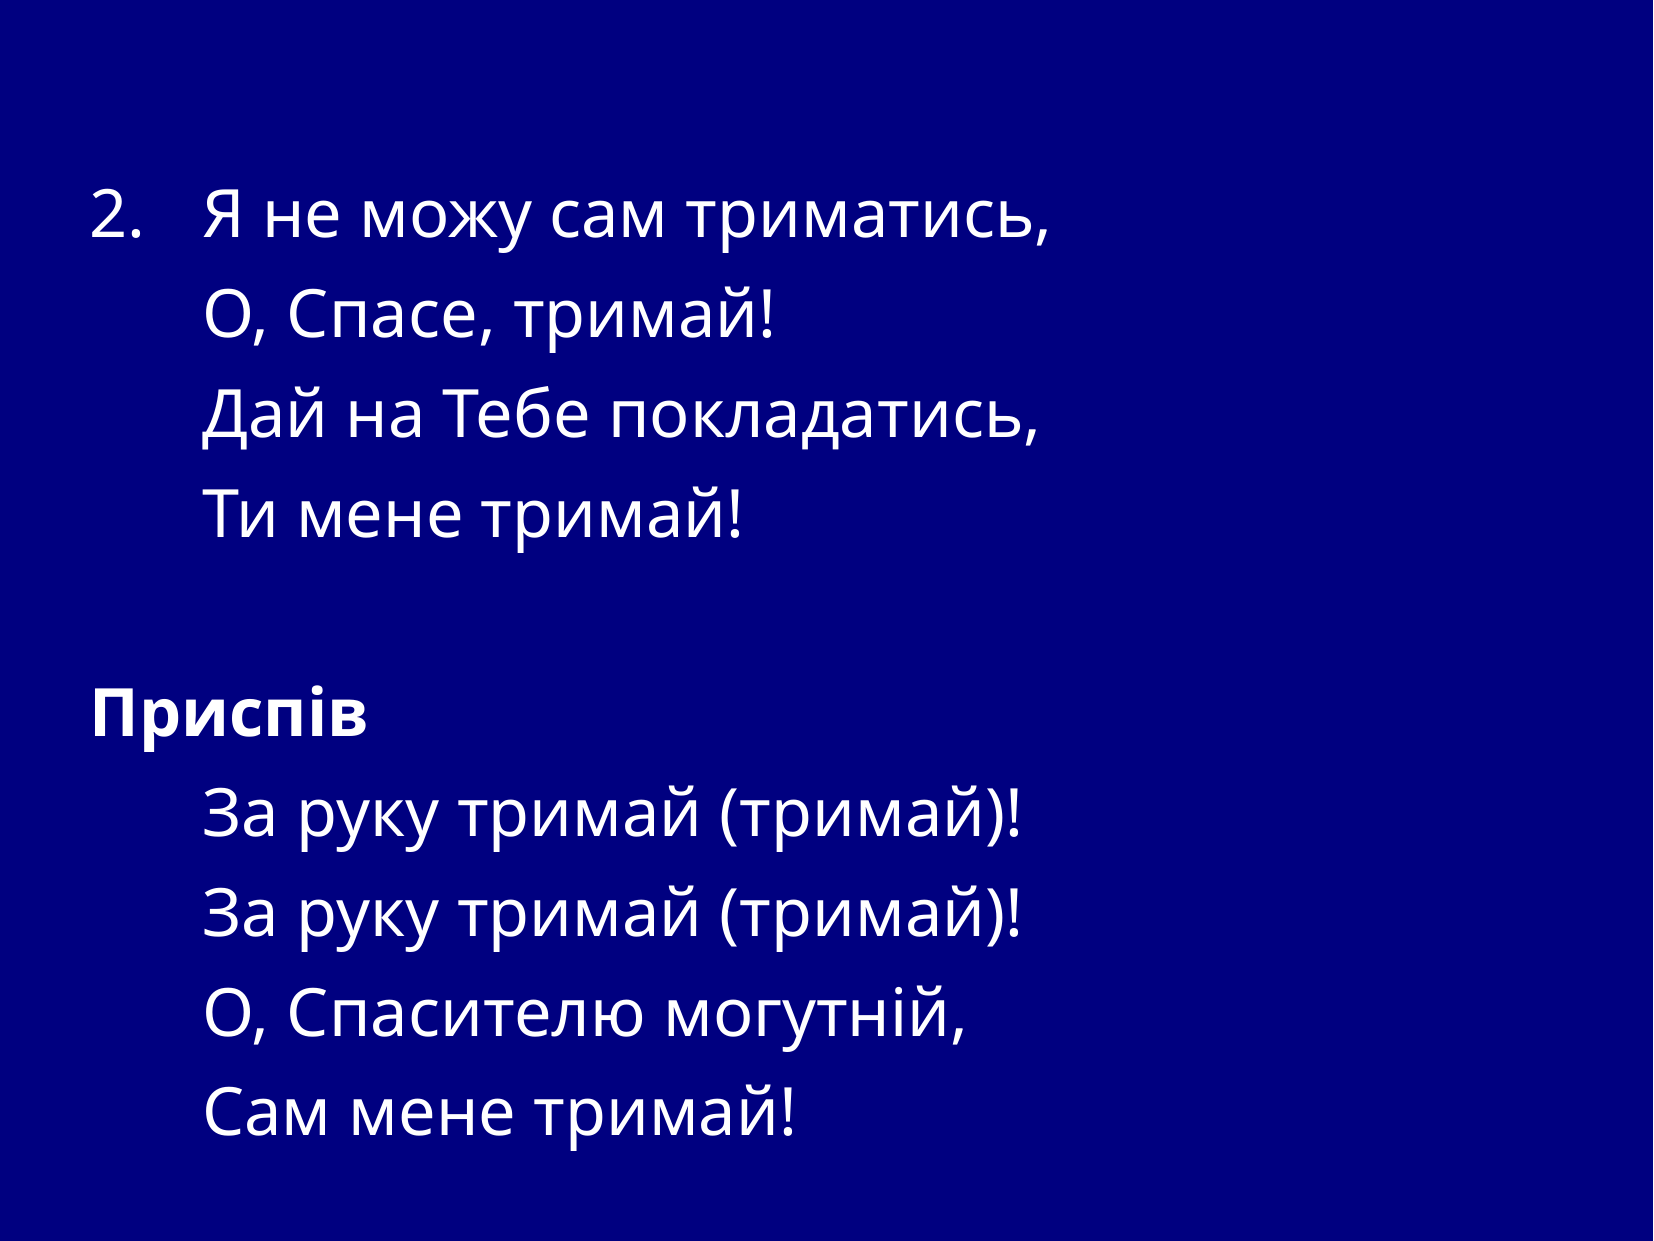

2.	Я не можу сам триматись,
	О, Спасе, тримай!
	Дай на Тебе покладатись,
	Ти мене тримай!
Приспів
	За руку тримай (тримай)!
	За руку тримай (тримай)!
	О, Спасителю могутній,
	Сам мене тримай!